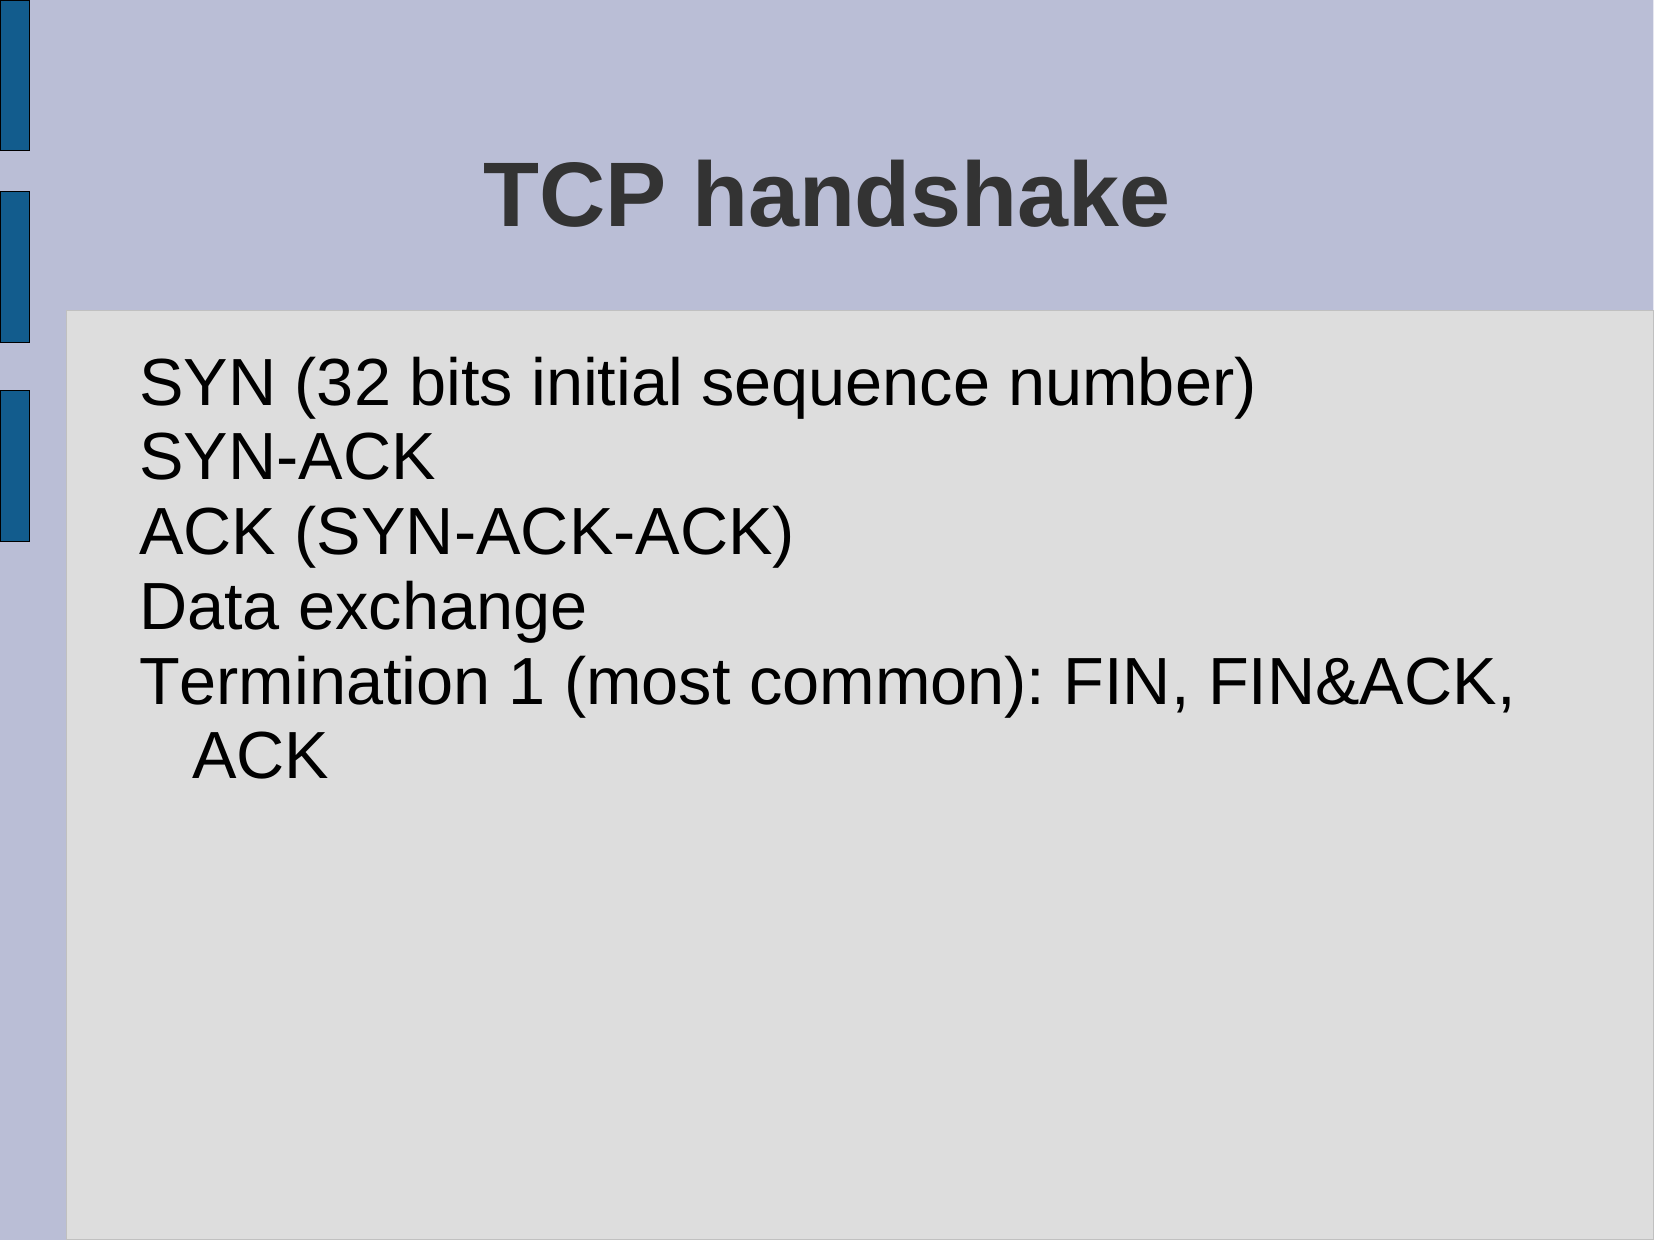

# TCP handshake
SYN (32 bits initial sequence number)
SYN-ACK
ACK (SYN-ACK-ACK)
Data exchange
Termination 1 (most common): FIN, FIN&ACK, ACK